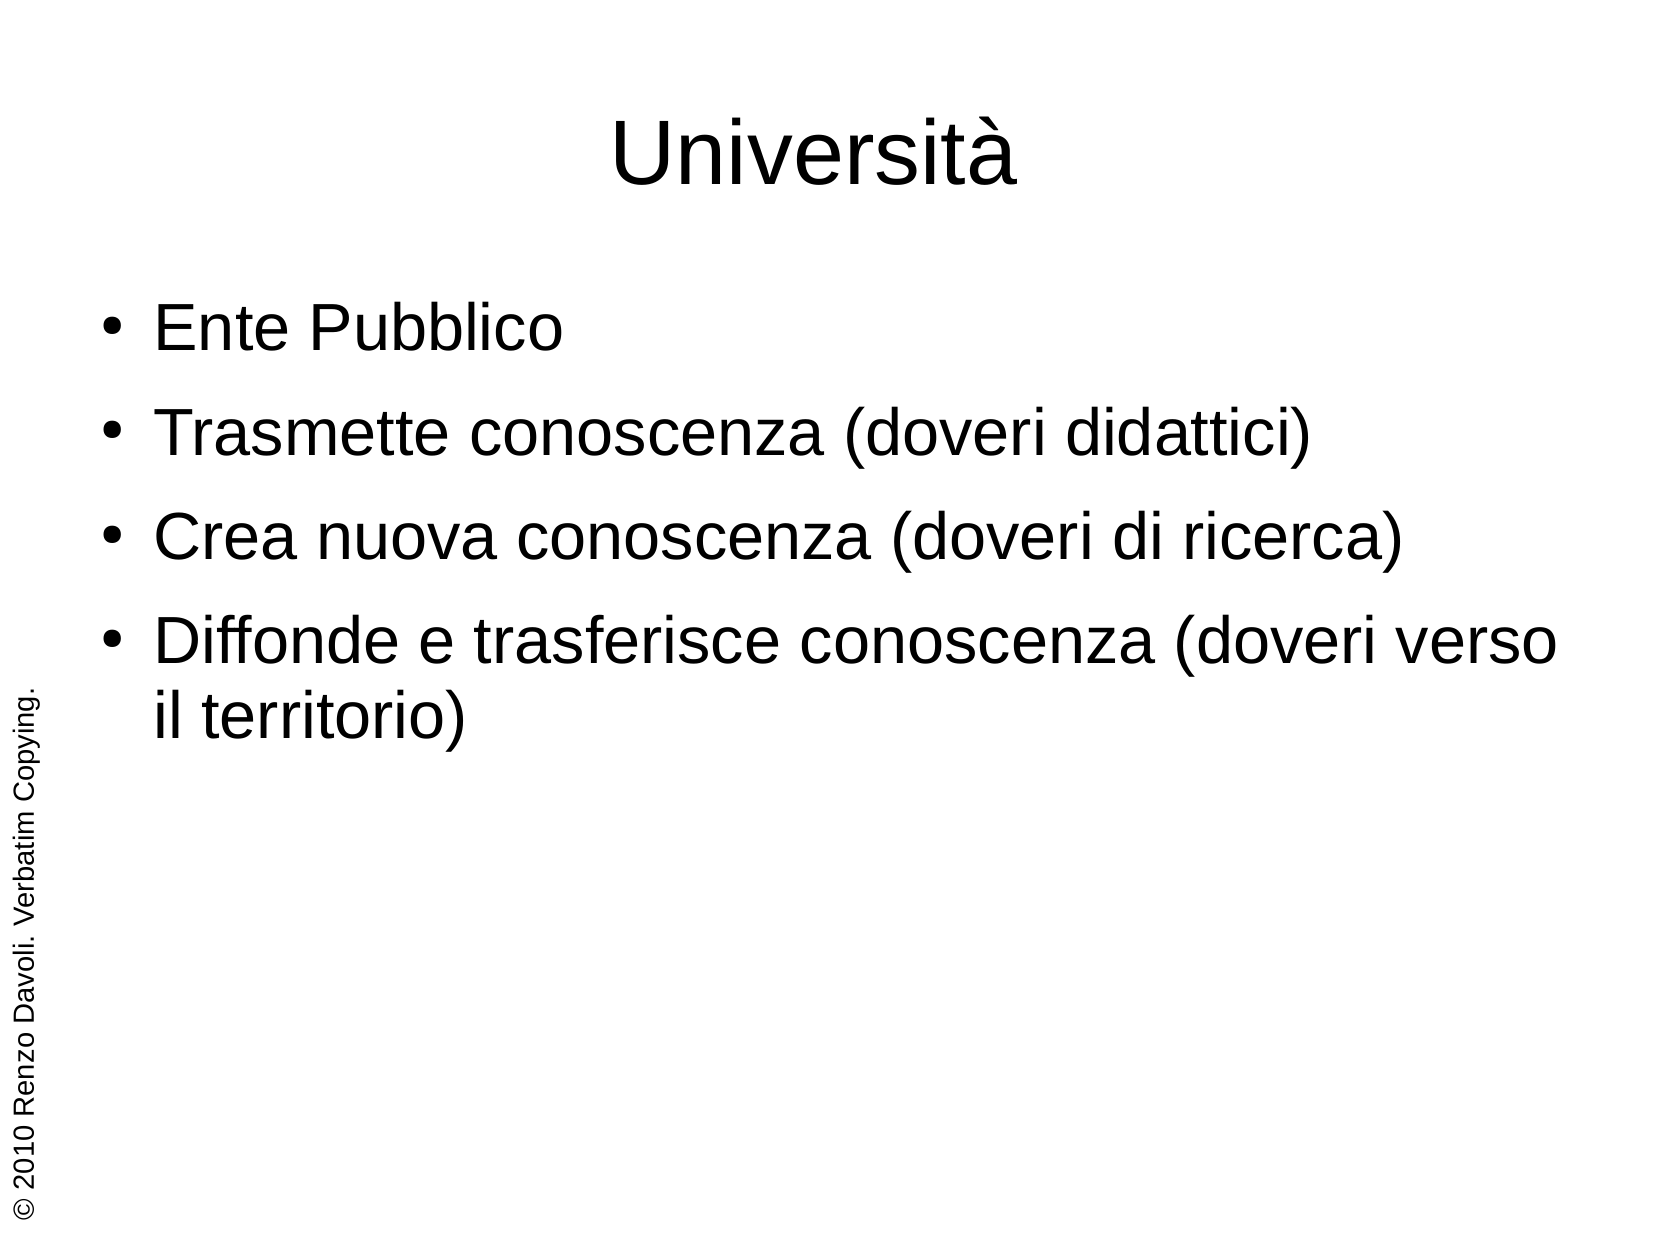

# Università
Ente Pubblico
Trasmette conoscenza (doveri didattici)
Crea nuova conoscenza (doveri di ricerca)
Diffonde e trasferisce conoscenza (doveri verso il territorio)